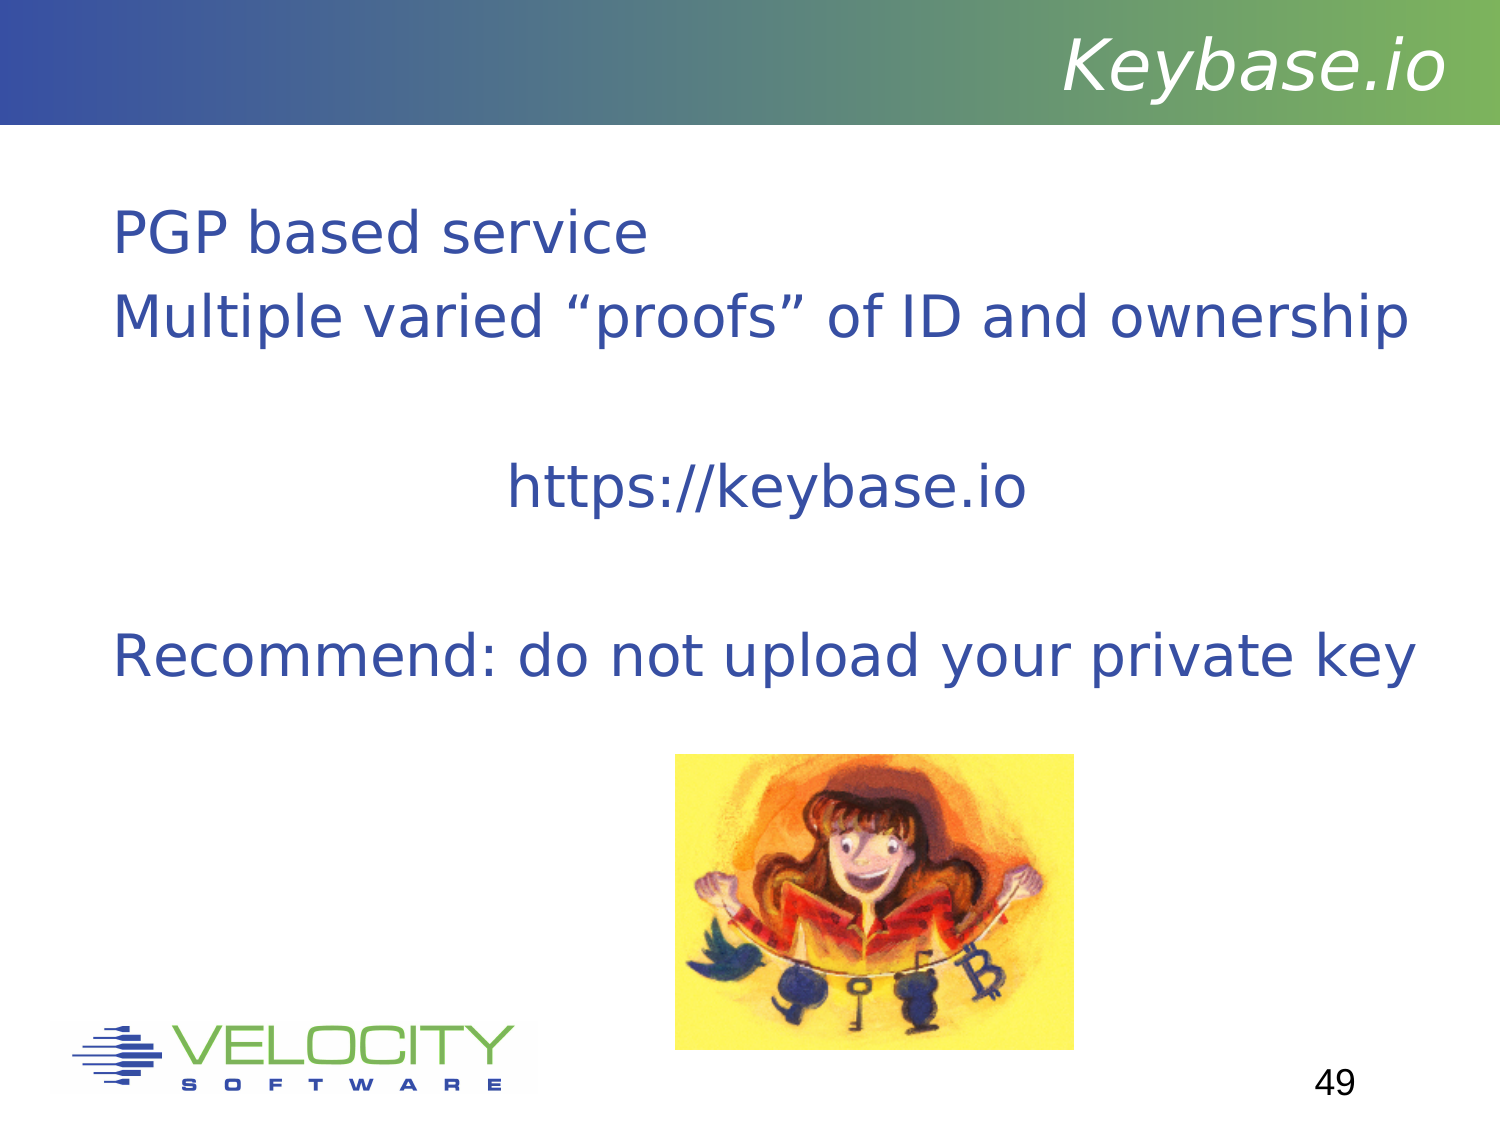

# Keybase.io
PGP based service
Multiple varied “proofs” of ID and ownership
https://keybase.io
Recommend: do not upload your private key
49